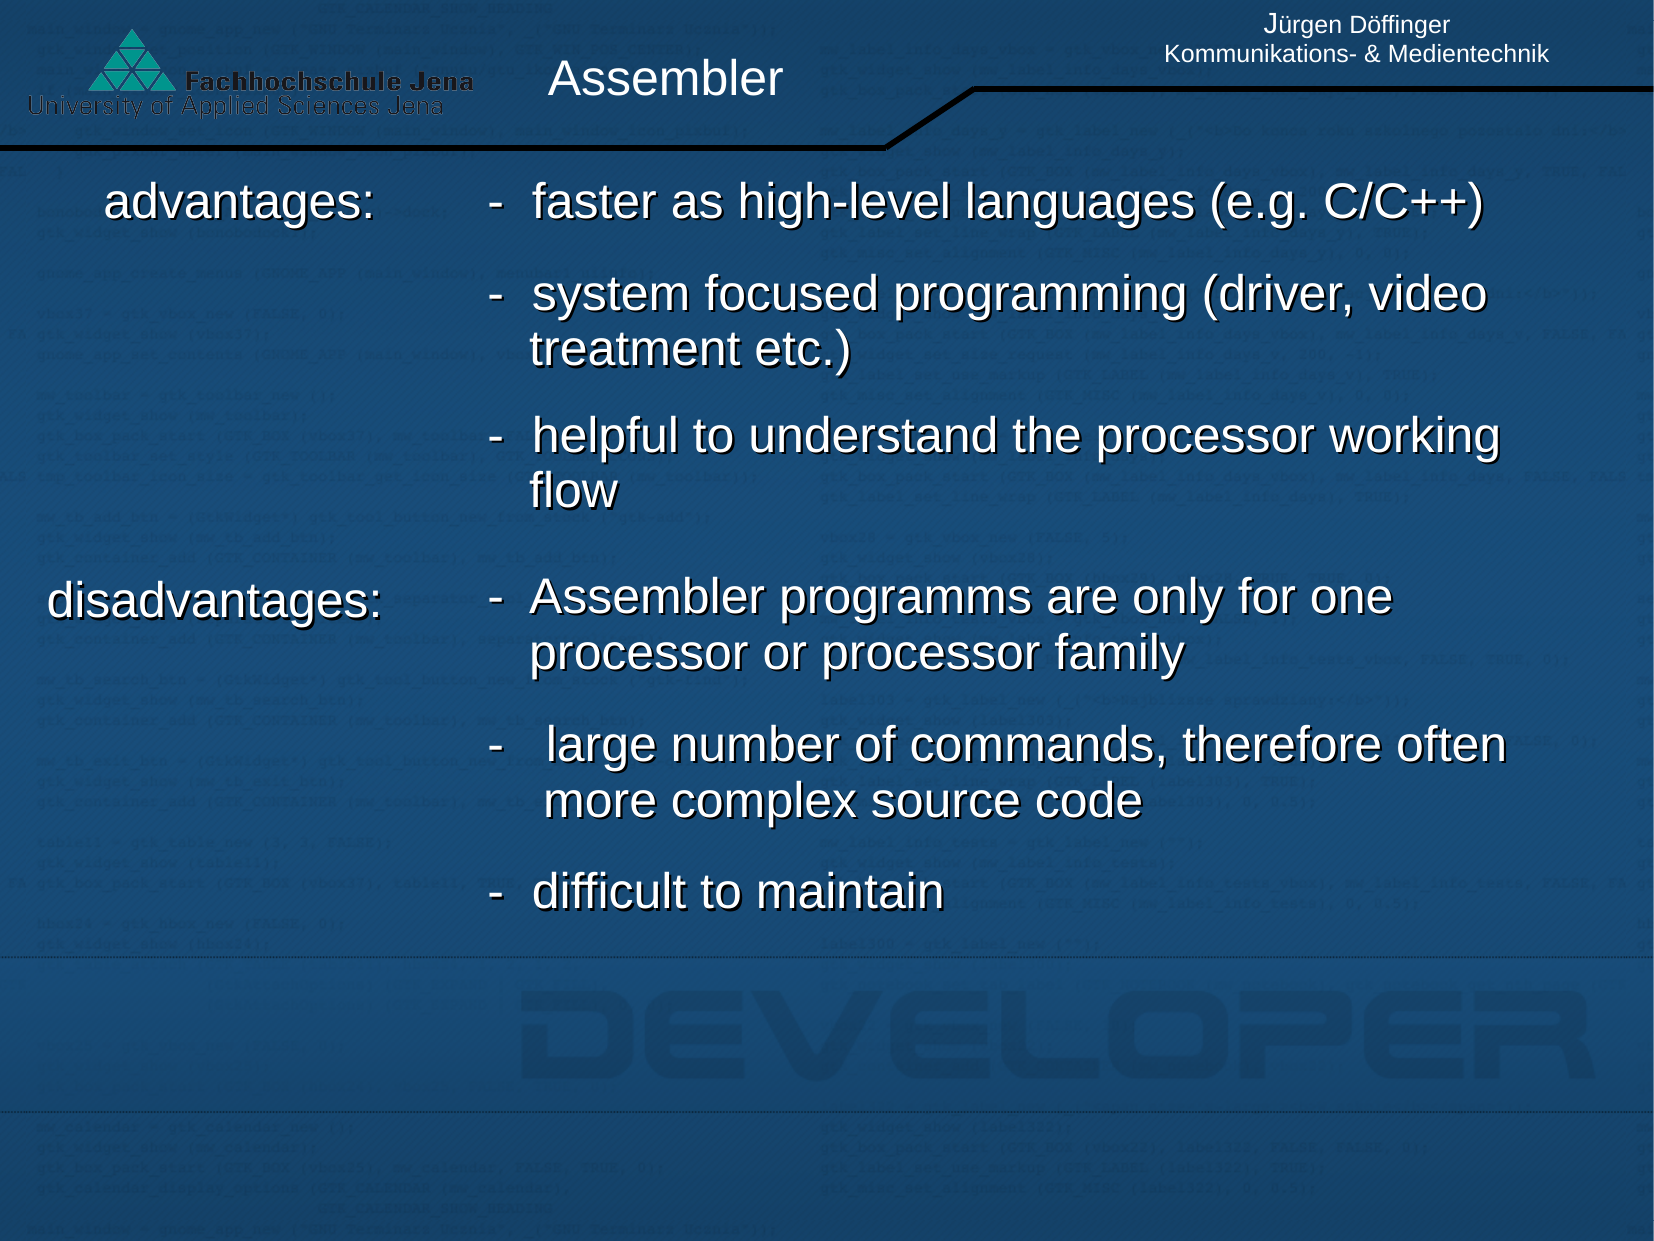

Jürgen Döffinger
Kommunikations- & Medientechnik
Assembler
advantages:
- faster as high-level languages (e.g. C/C++)
- system focused programming (driver, video
 treatment etc.)
- helpful to understand the processor working
 flow
- Assembler programms are only for one
 processor or processor family
disadvantages:
- large number of commands, therefore often
 more complex source code
- difficult to maintain